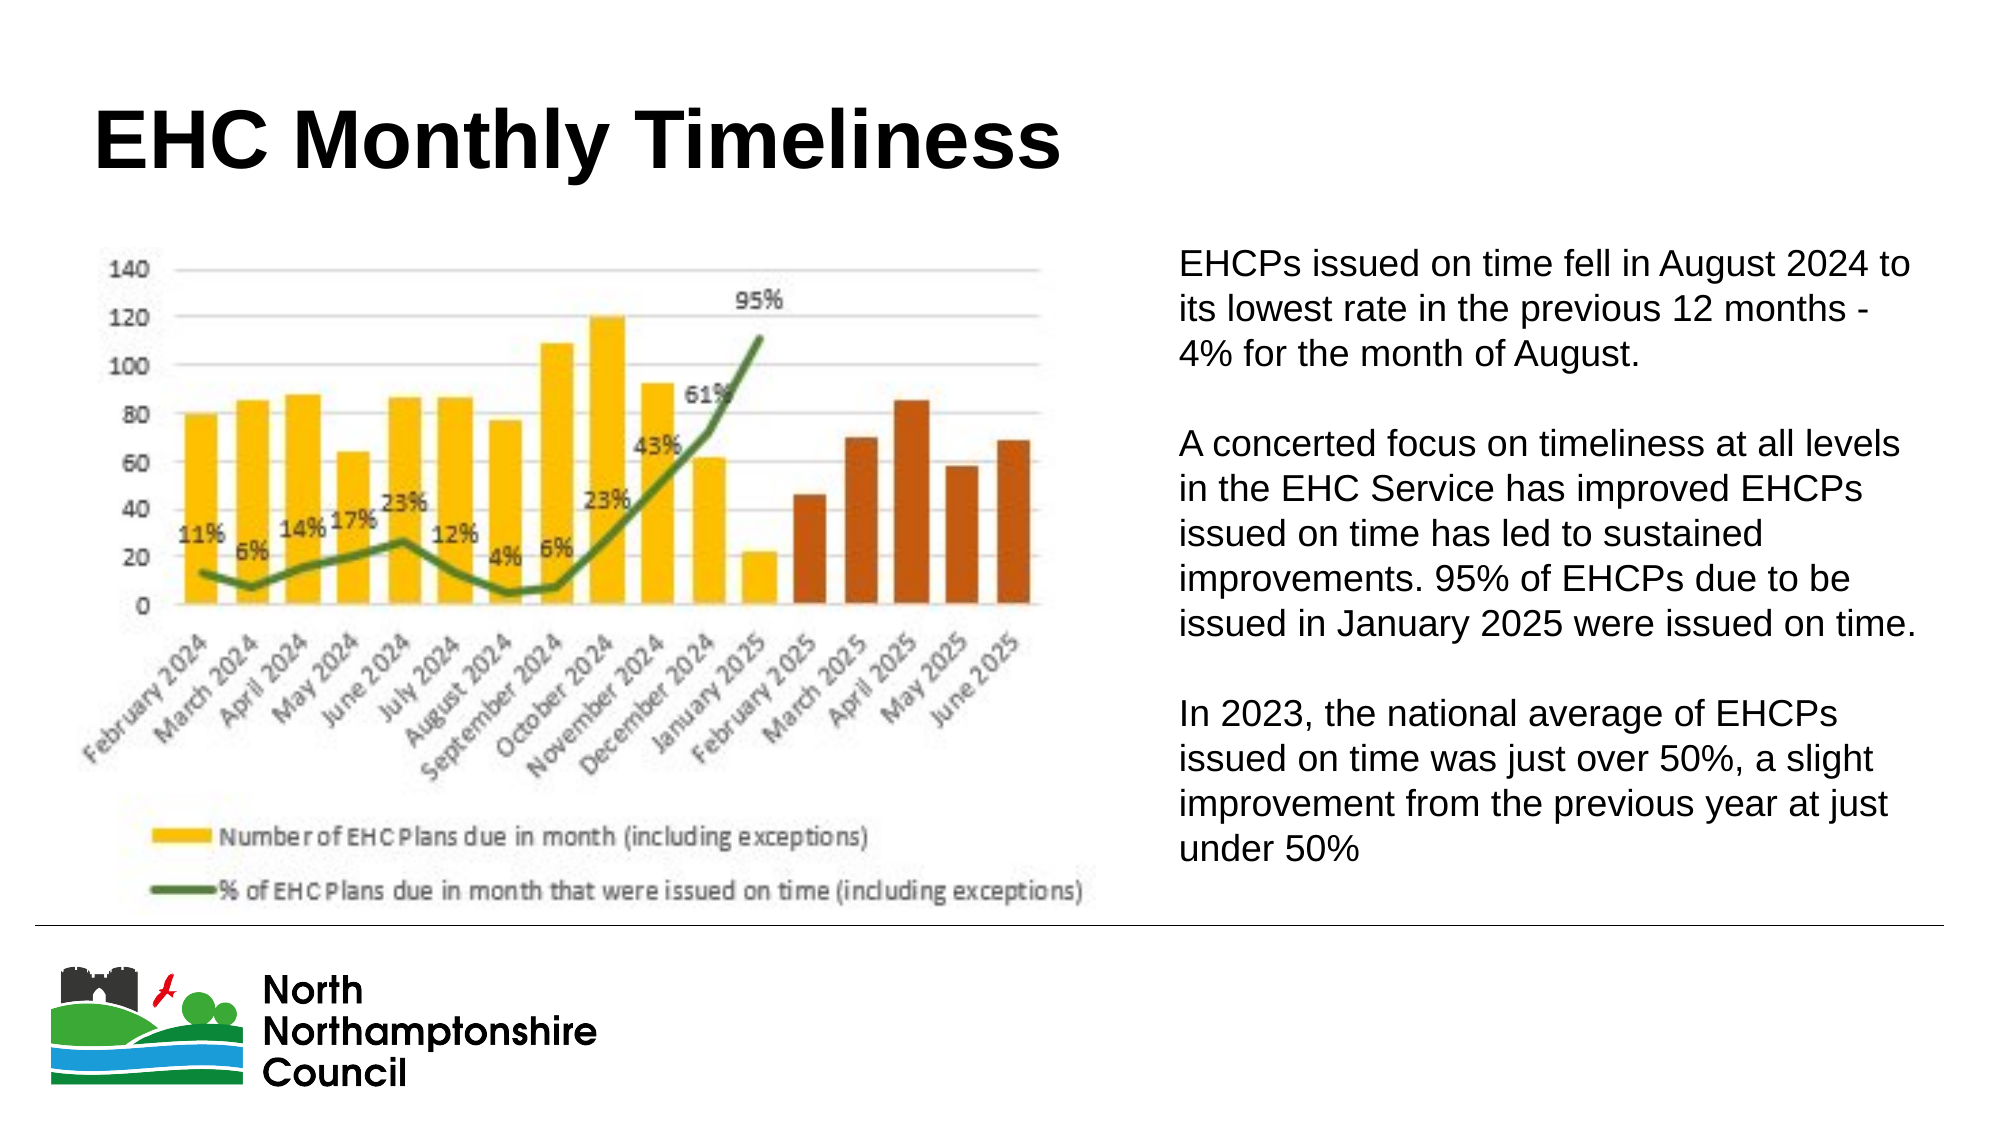

EHC Monthly Timeliness
EHCPs issued on time fell in August 2024 to its lowest rate in the previous 12 months - 4% for the month of August.
A concerted focus on timeliness at all levels in the EHC Service has improved EHCPs issued on time has led to sustained improvements. 95% of EHCPs due to be issued in January 2025 were issued on time.
In 2023, the national average of EHCPs issued on time was just over 50%, a slight improvement from the previous year at just under 50%